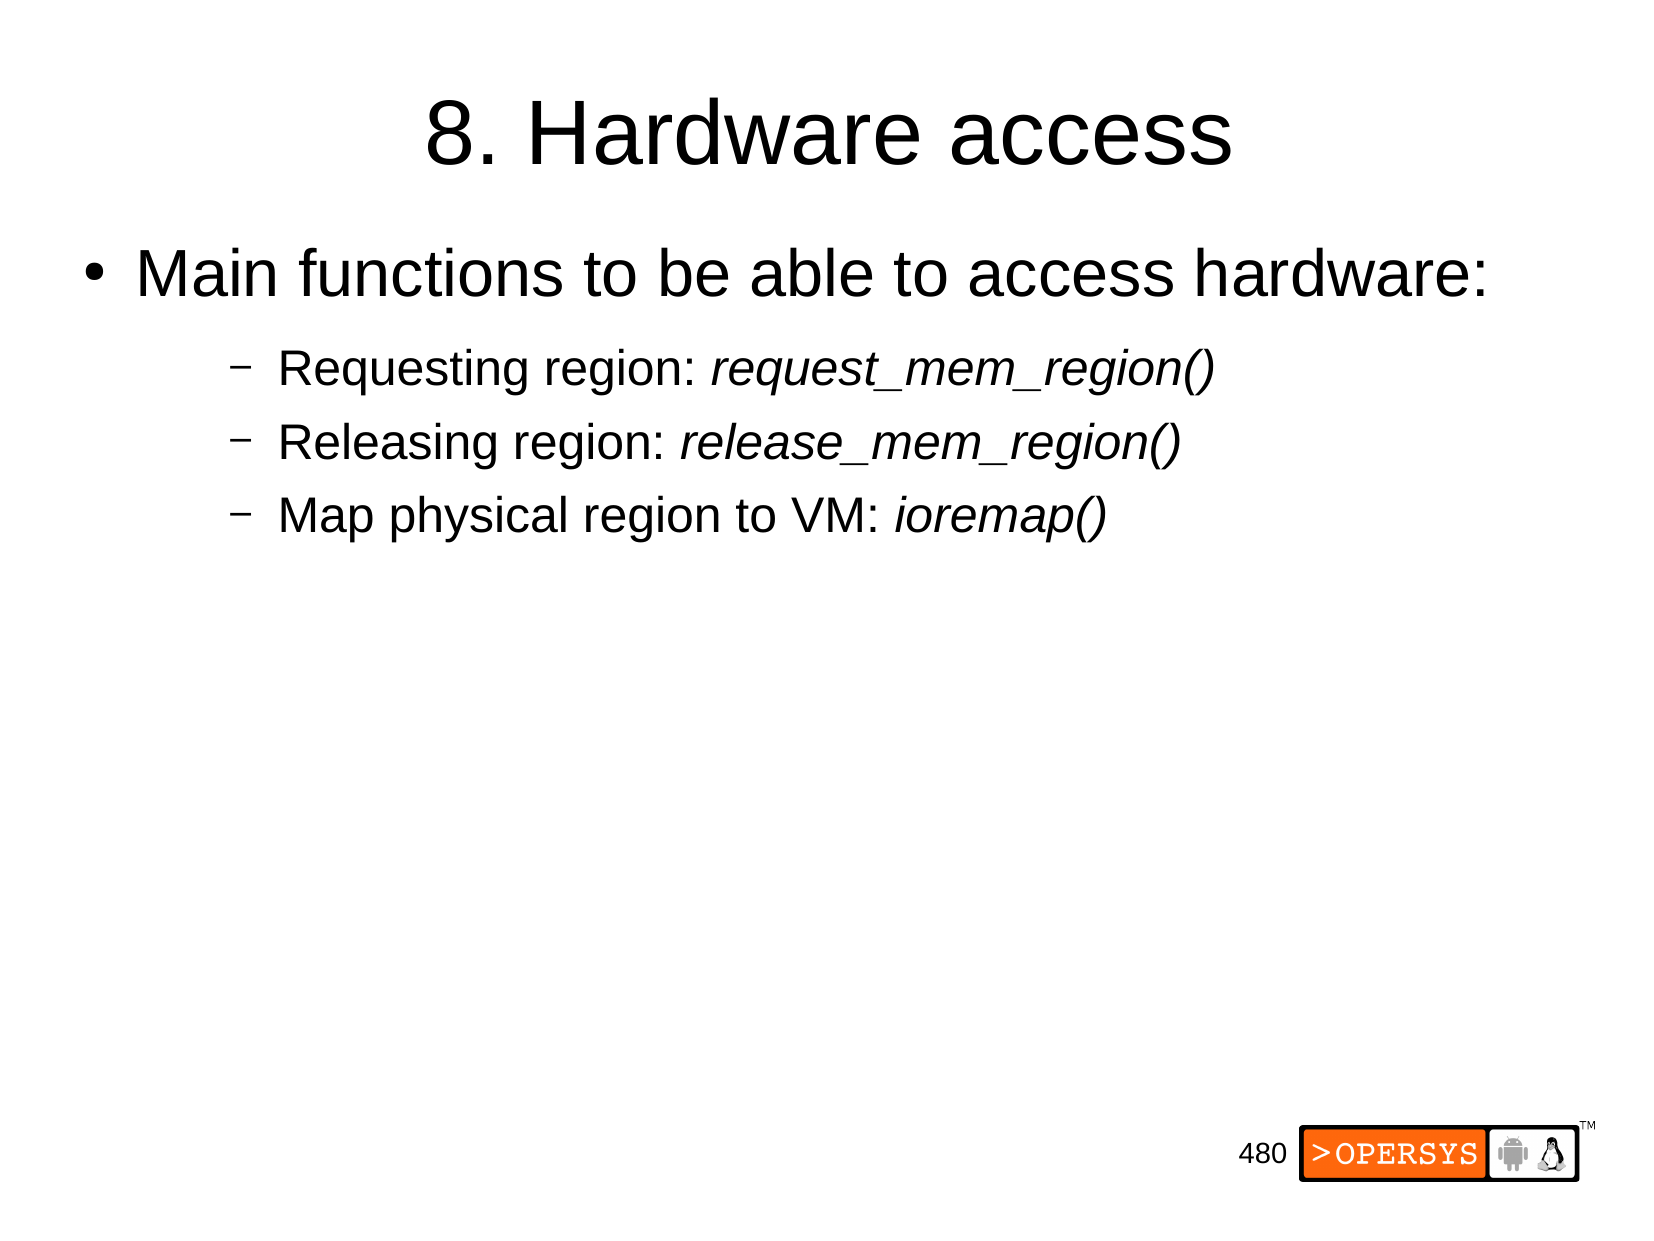

# 8. Hardware access
Main functions to be able to access hardware:
Requesting region: request_mem_region()
Releasing region: release_mem_region()
Map physical region to VM: ioremap()